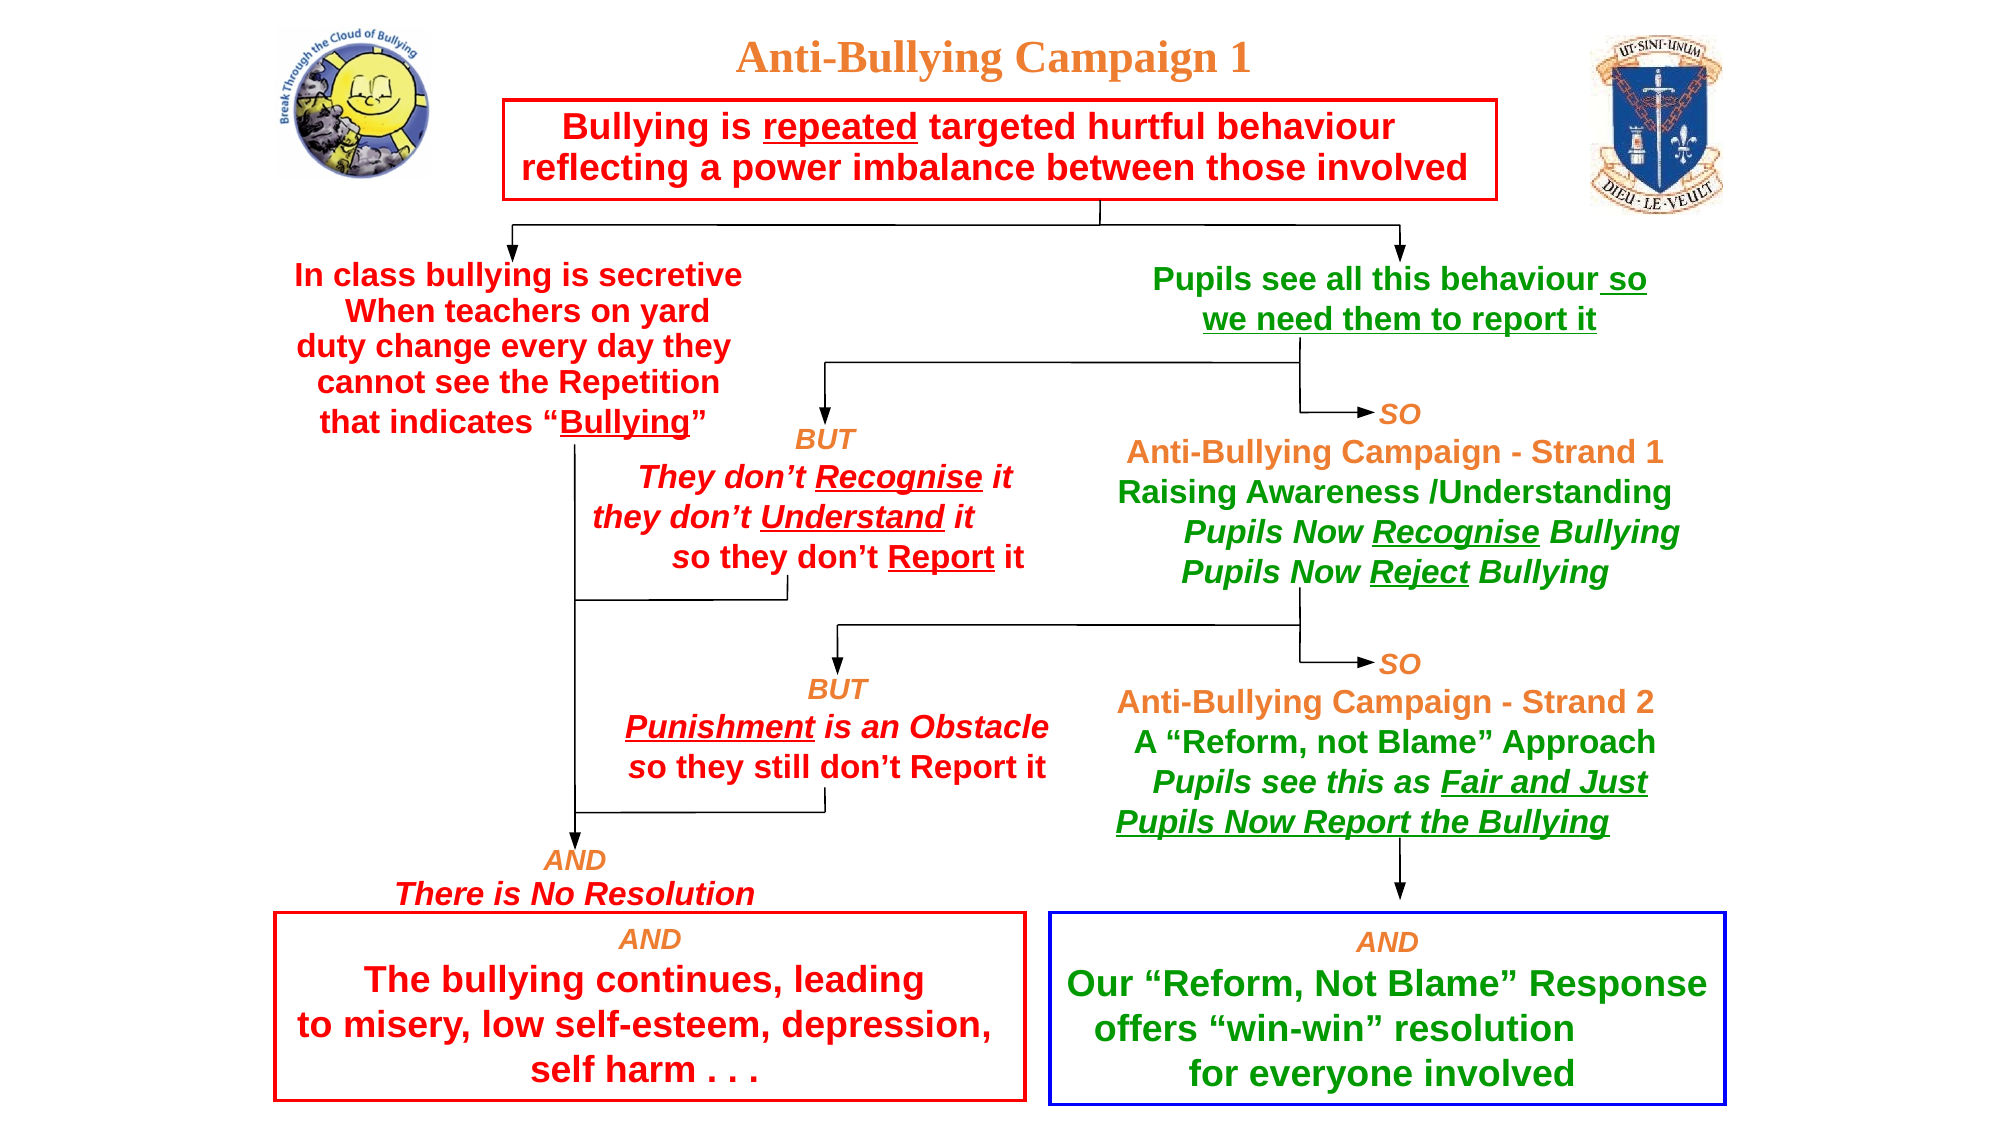

Anti-Bullying Campaign 1
Bullying is repeated targeted hurtful behaviour reflecting a power imbalance between those involved
In class bullying is secretive When teachers on yard duty change every day they cannot see the Repetition that indicates “Bullying”
Pupils see all this behaviour so we need them to report it
SO
Anti-Bullying Campaign - Strand 1 Raising Awareness /Understanding Pupils Now Recognise Bullying Pupils Now Reject Bullying
BUT
They don’t Recognise it
they don’t Understand it so they don’t Report it
SO
Anti-Bullying Campaign - Strand 2 A “Reform, not Blame” Approach
Pupils see this as Fair and Just
Pupils Now Report the Bullying
BUT
Punishment is an Obstacle so they still don’t Report it
AND
There is No Resolution
AND
The bullying continues, leading
to misery, low self-esteem, depression,
self harm . . .
AND
Our “Reform, Not Blame” Response offers “win-win” resolution for everyone involved